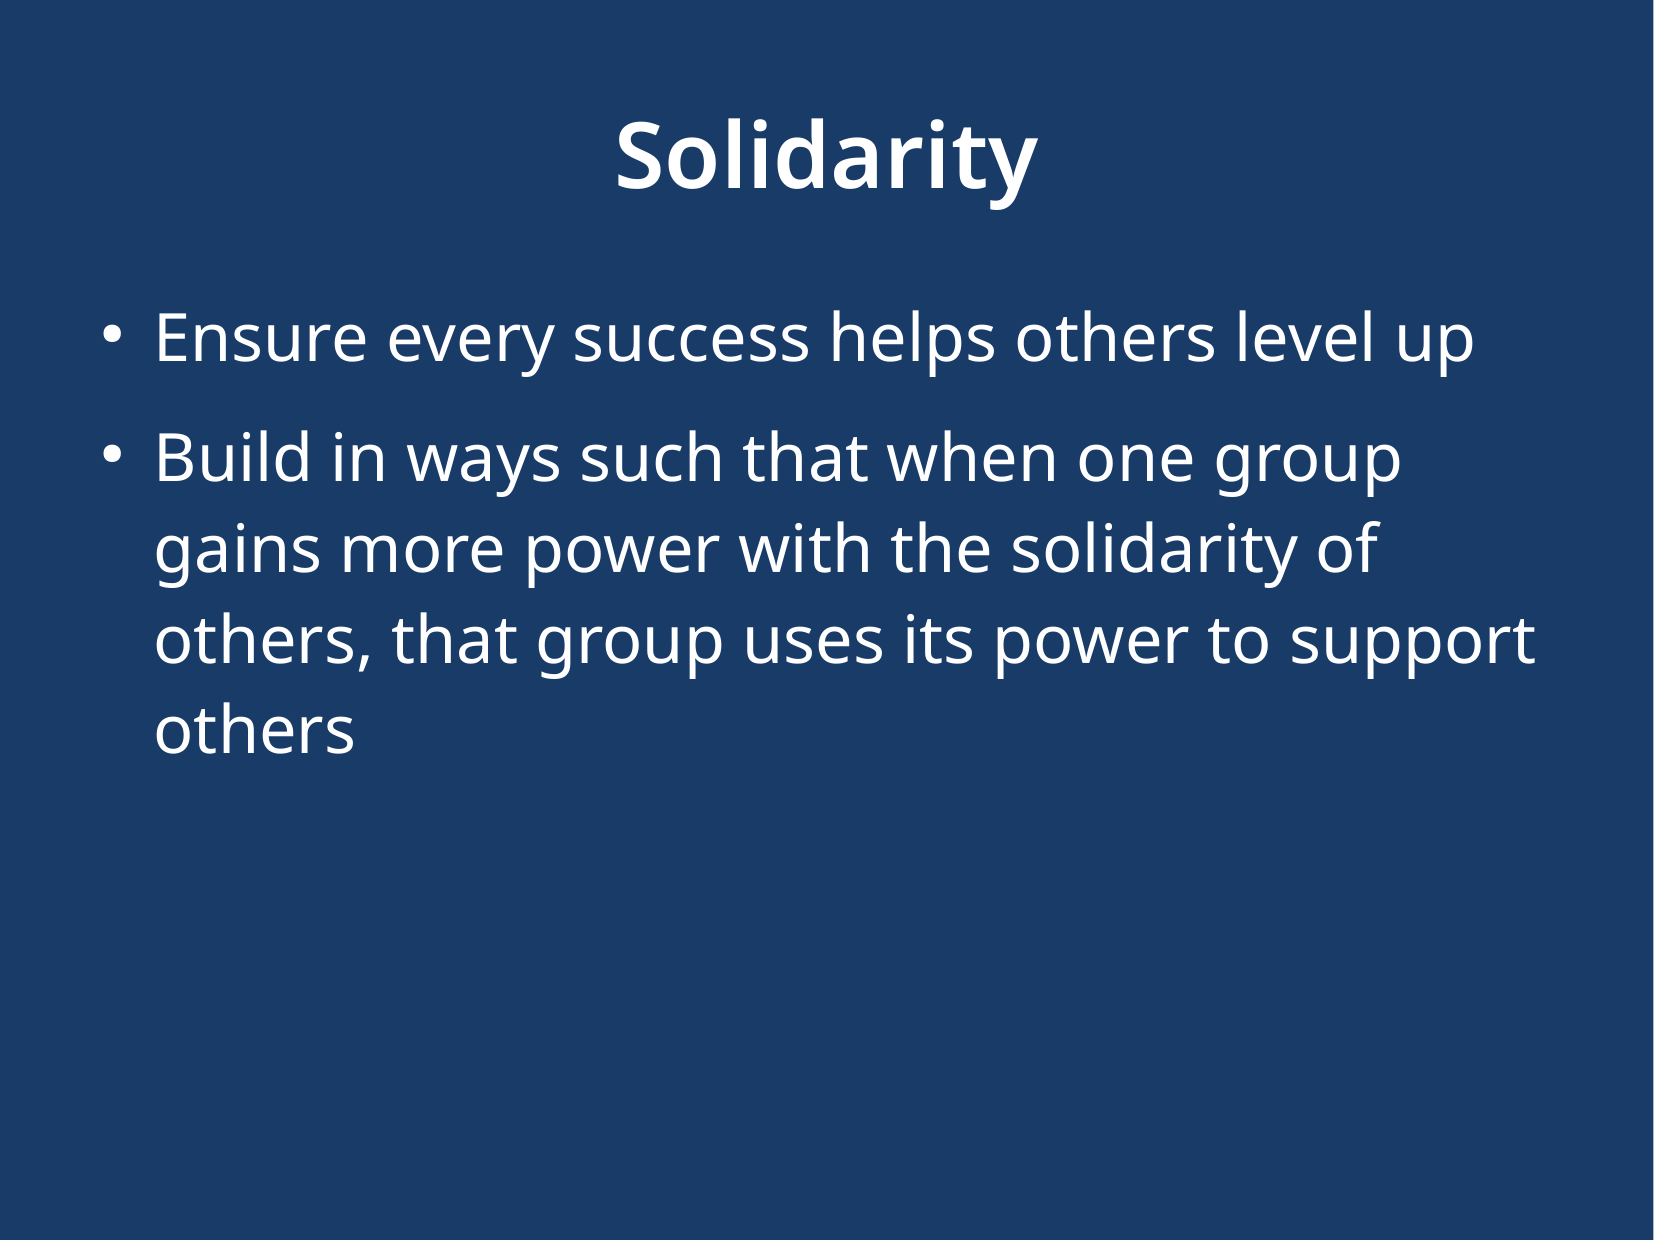

# Solidarity
Ensure every success helps others level up
Build in ways such that when one group gains more power with the solidarity of others, that group uses its power to support others